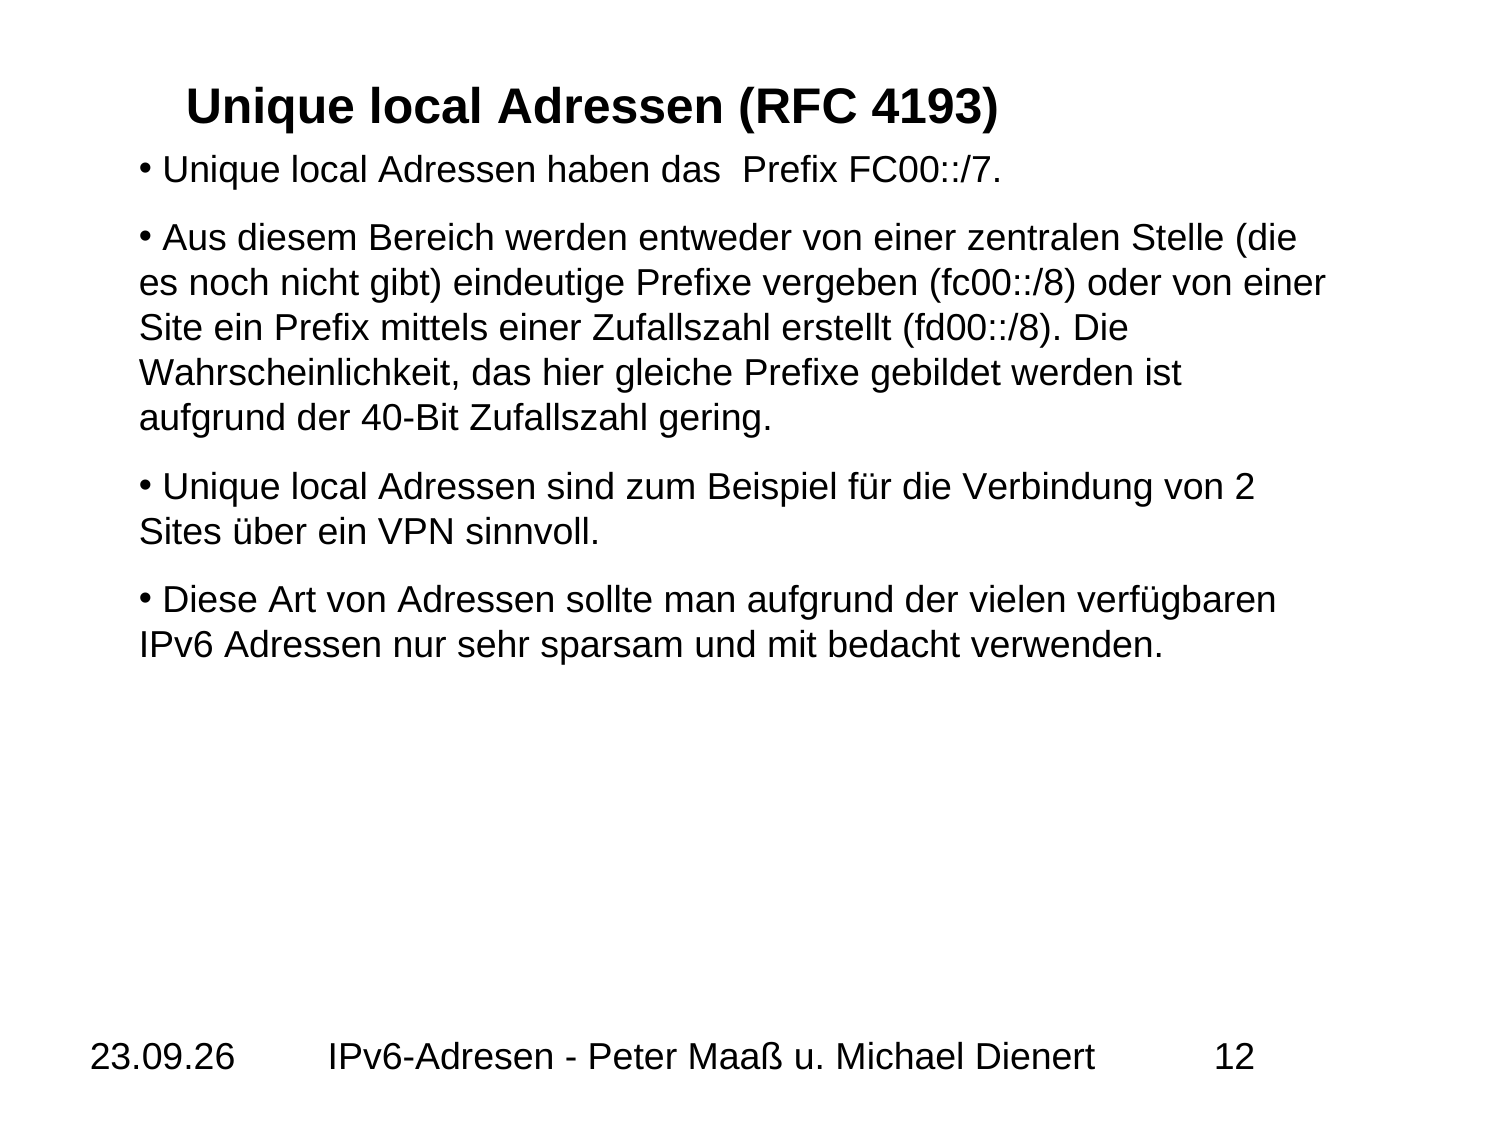

Unique local Adressen (RFC 4193)
 Unique local Adressen haben das Prefix FC00::/7.
 Aus diesem Bereich werden entweder von einer zentralen Stelle (die es noch nicht gibt) eindeutige Prefixe vergeben (fc00::/8) oder von einer Site ein Prefix mittels einer Zufallszahl erstellt (fd00::/8). Die Wahrscheinlichkeit, das hier gleiche Prefixe gebildet werden ist aufgrund der 40-Bit Zufallszahl gering.
 Unique local Adressen sind zum Beispiel für die Verbindung von 2 Sites über ein VPN sinnvoll.
 Diese Art von Adressen sollte man aufgrund der vielen verfügbaren IPv6 Adressen nur sehr sparsam und mit bedacht verwenden.
IPv6-Adresen - Peter Maaß u. Michael Dienert
12